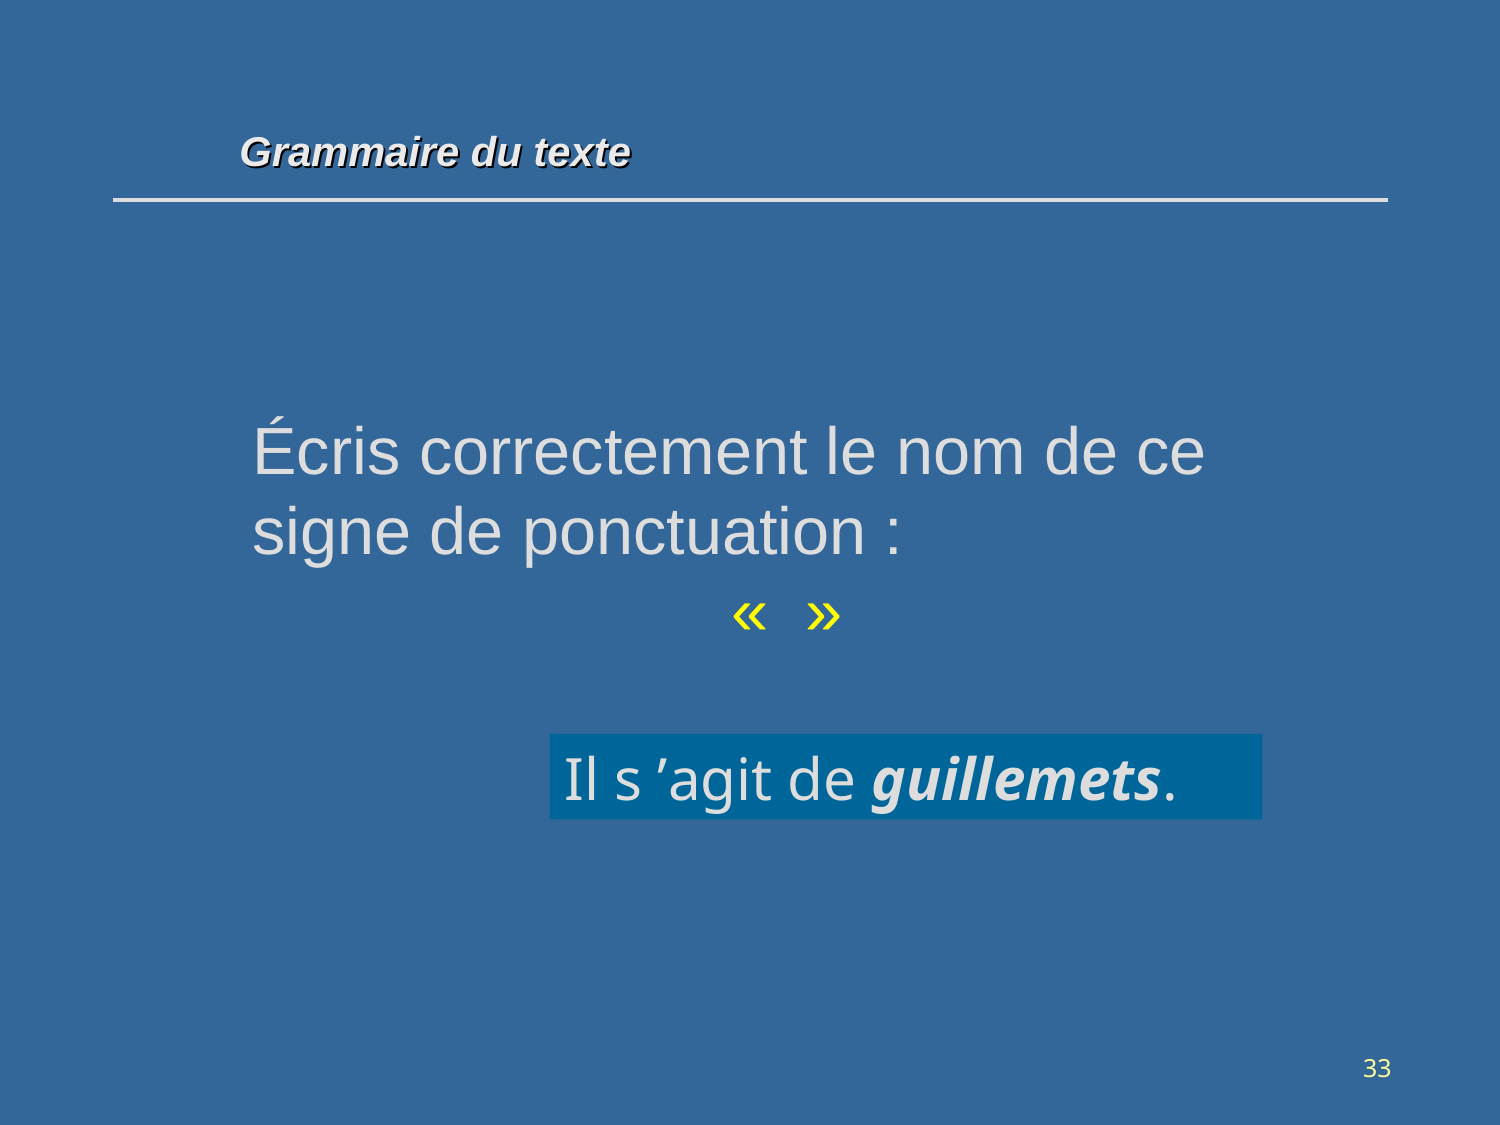

Grammaire du texte
Écris correctement le nom de ce signe de ponctuation :
«  »
Il s ’agit de guillemets.
33